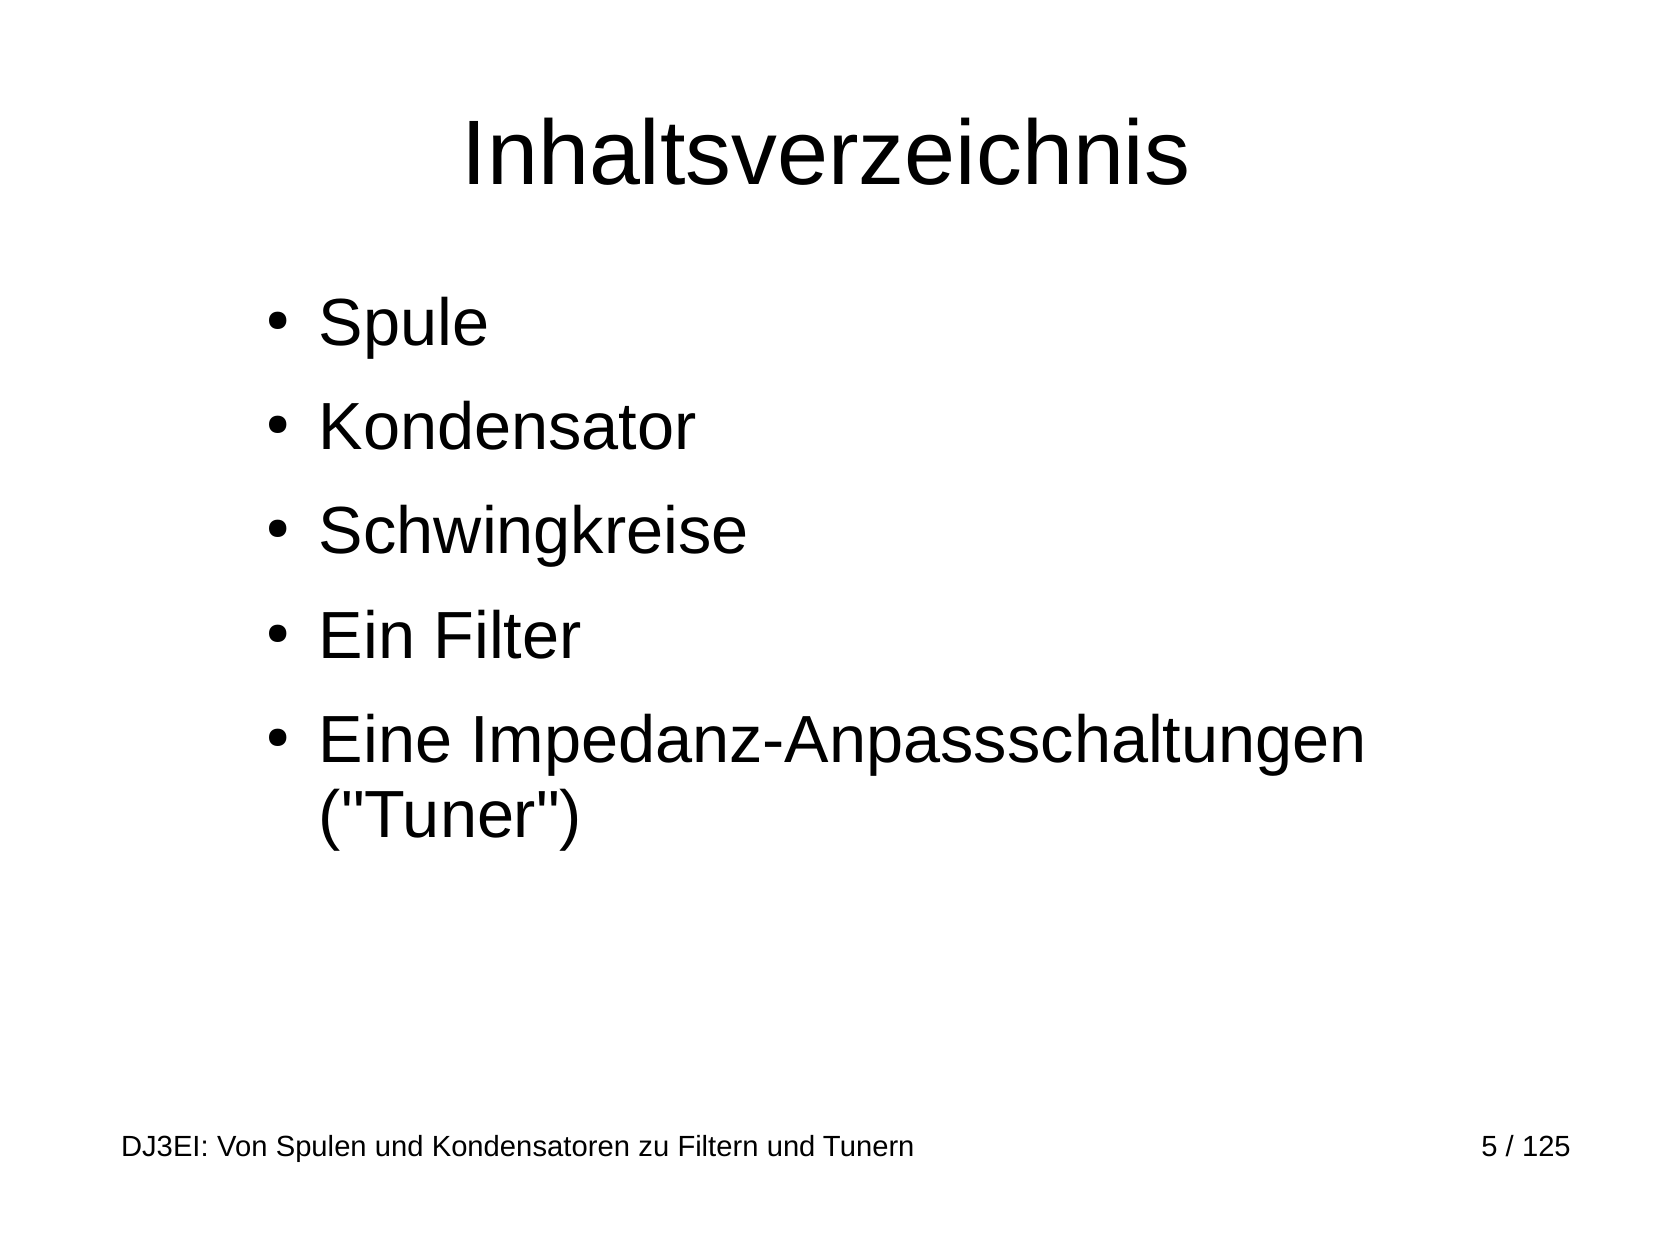

# Inhaltsverzeichnis
Spule
Kondensator
Schwingkreise
Ein Filter
Eine Impedanz-Anpassschaltungen ("Tuner")